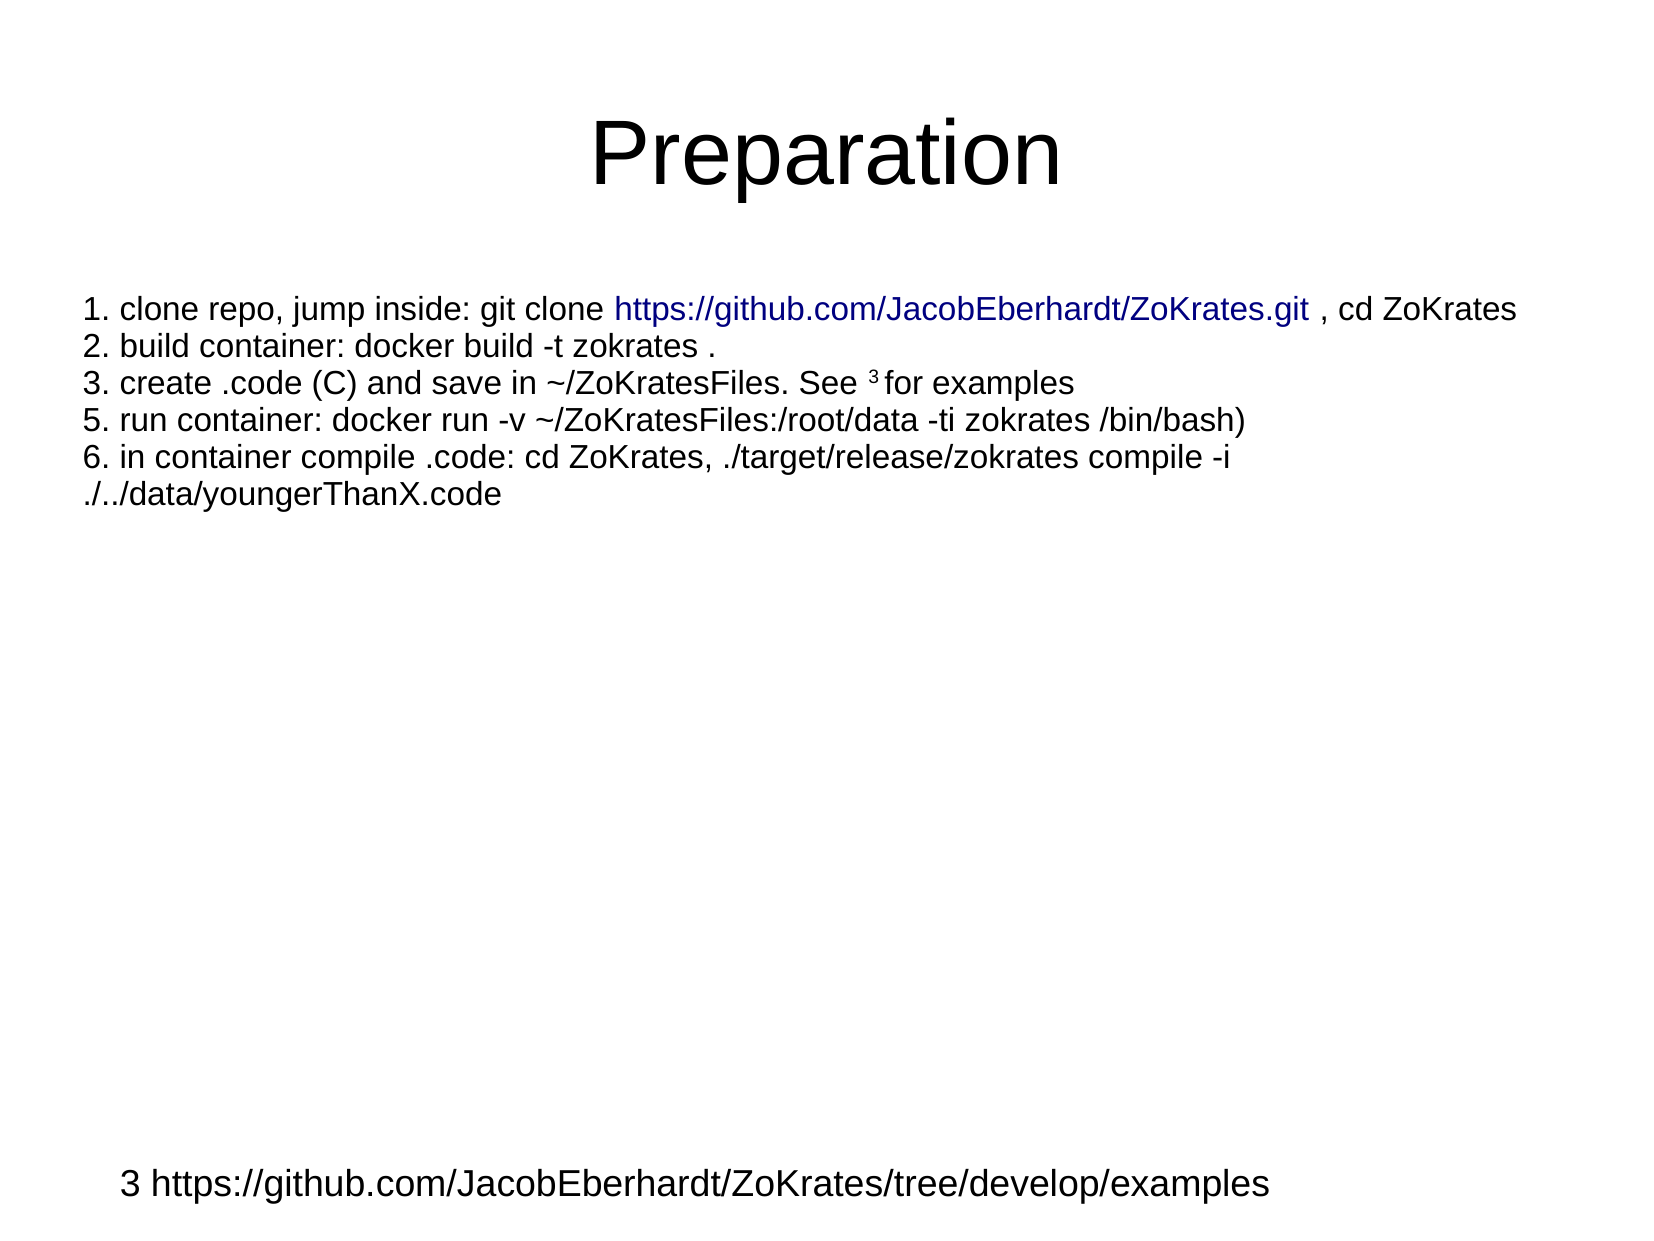

# Preparation
1. clone repo, jump inside: git clone https://github.com/JacobEberhardt/ZoKrates.git , cd ZoKrates
2. build container: docker build -t zokrates .
3. create .code (C) and save in ~/ZoKratesFiles. See 3 for examples
5. run container: docker run -v ~/ZoKratesFiles:/root/data -ti zokrates /bin/bash)
6. in container compile .code: cd ZoKrates, ./target/release/zokrates compile -i ./../data/youngerThanX.code
3 https://github.com/JacobEberhardt/ZoKrates/tree/develop/examples